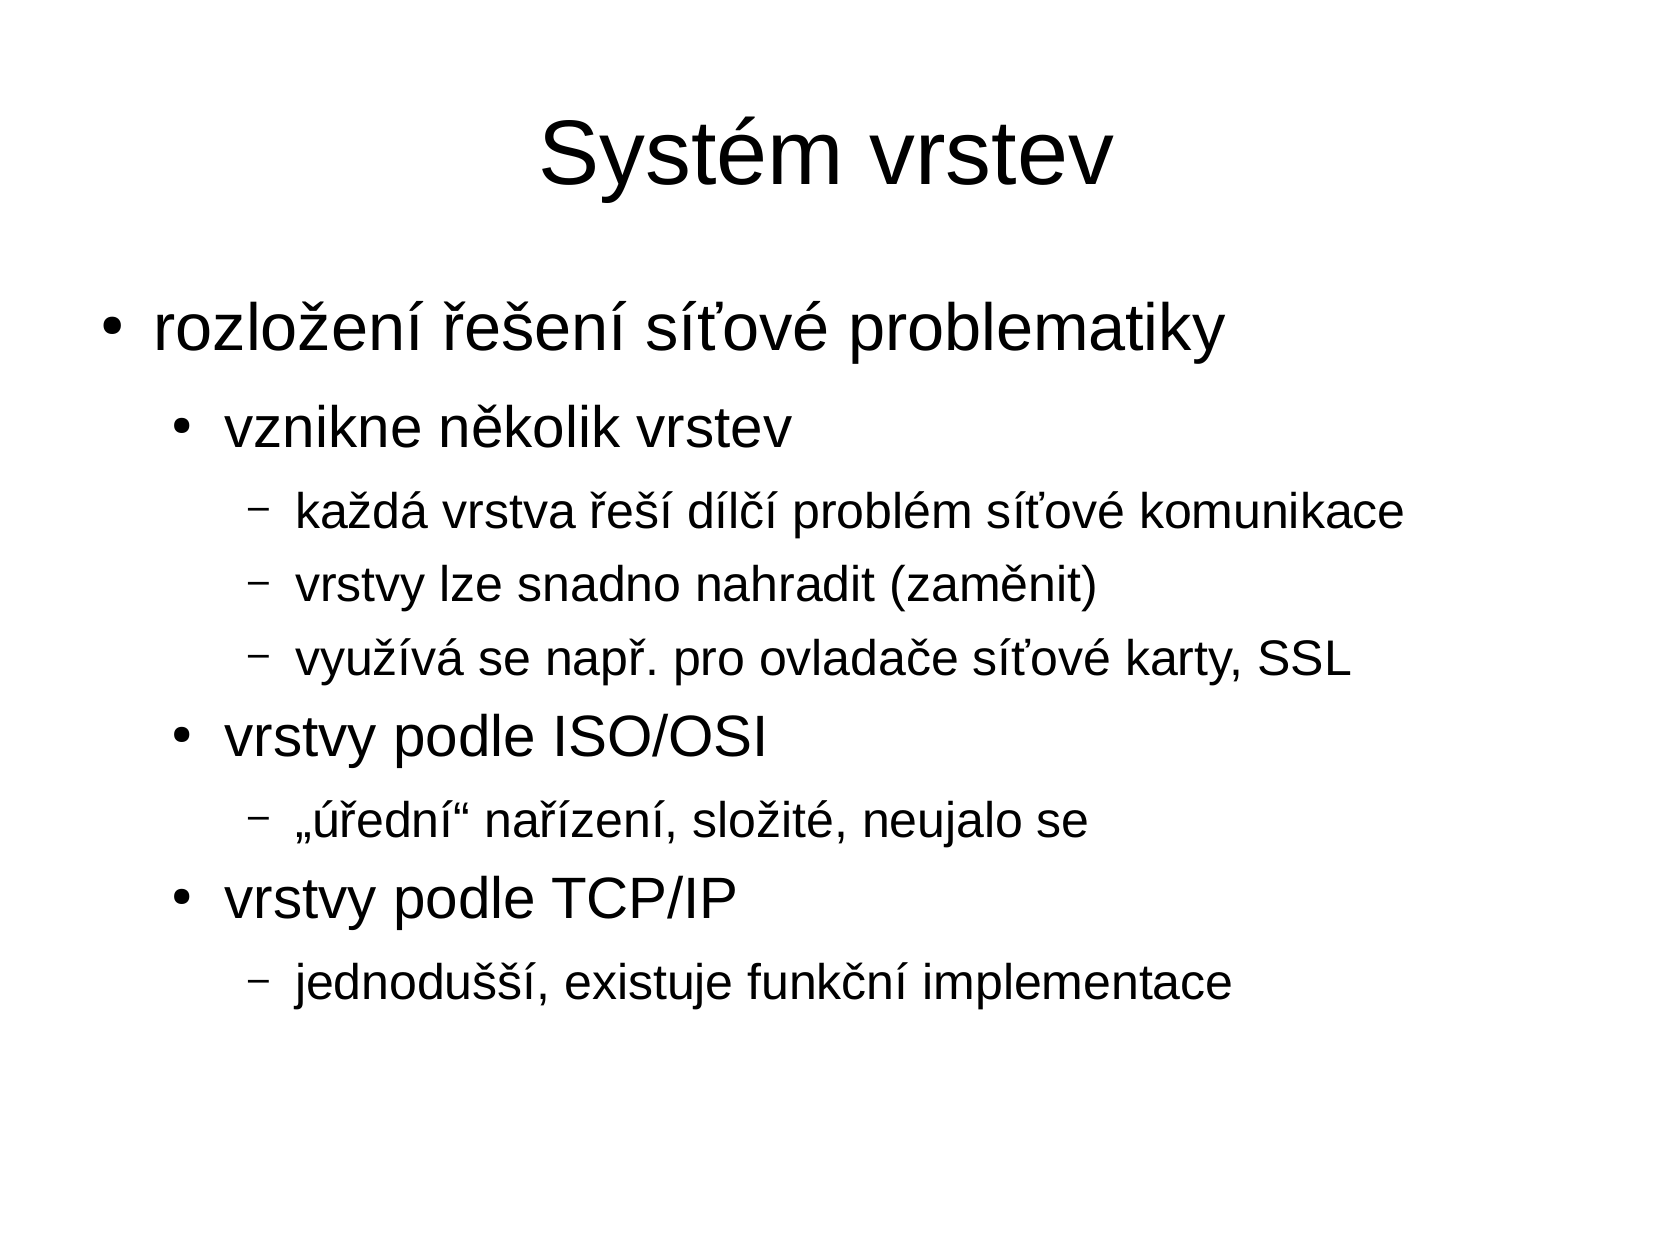

# Systém vrstev
rozložení řešení síťové problematiky
vznikne několik vrstev
každá vrstva řeší dílčí problém síťové komunikace
vrstvy lze snadno nahradit (zaměnit)
využívá se např. pro ovladače síťové karty, SSL
vrstvy podle ISO/OSI
„úřední“ nařízení, složité, neujalo se
vrstvy podle TCP/IP
jednodušší, existuje funkční implementace